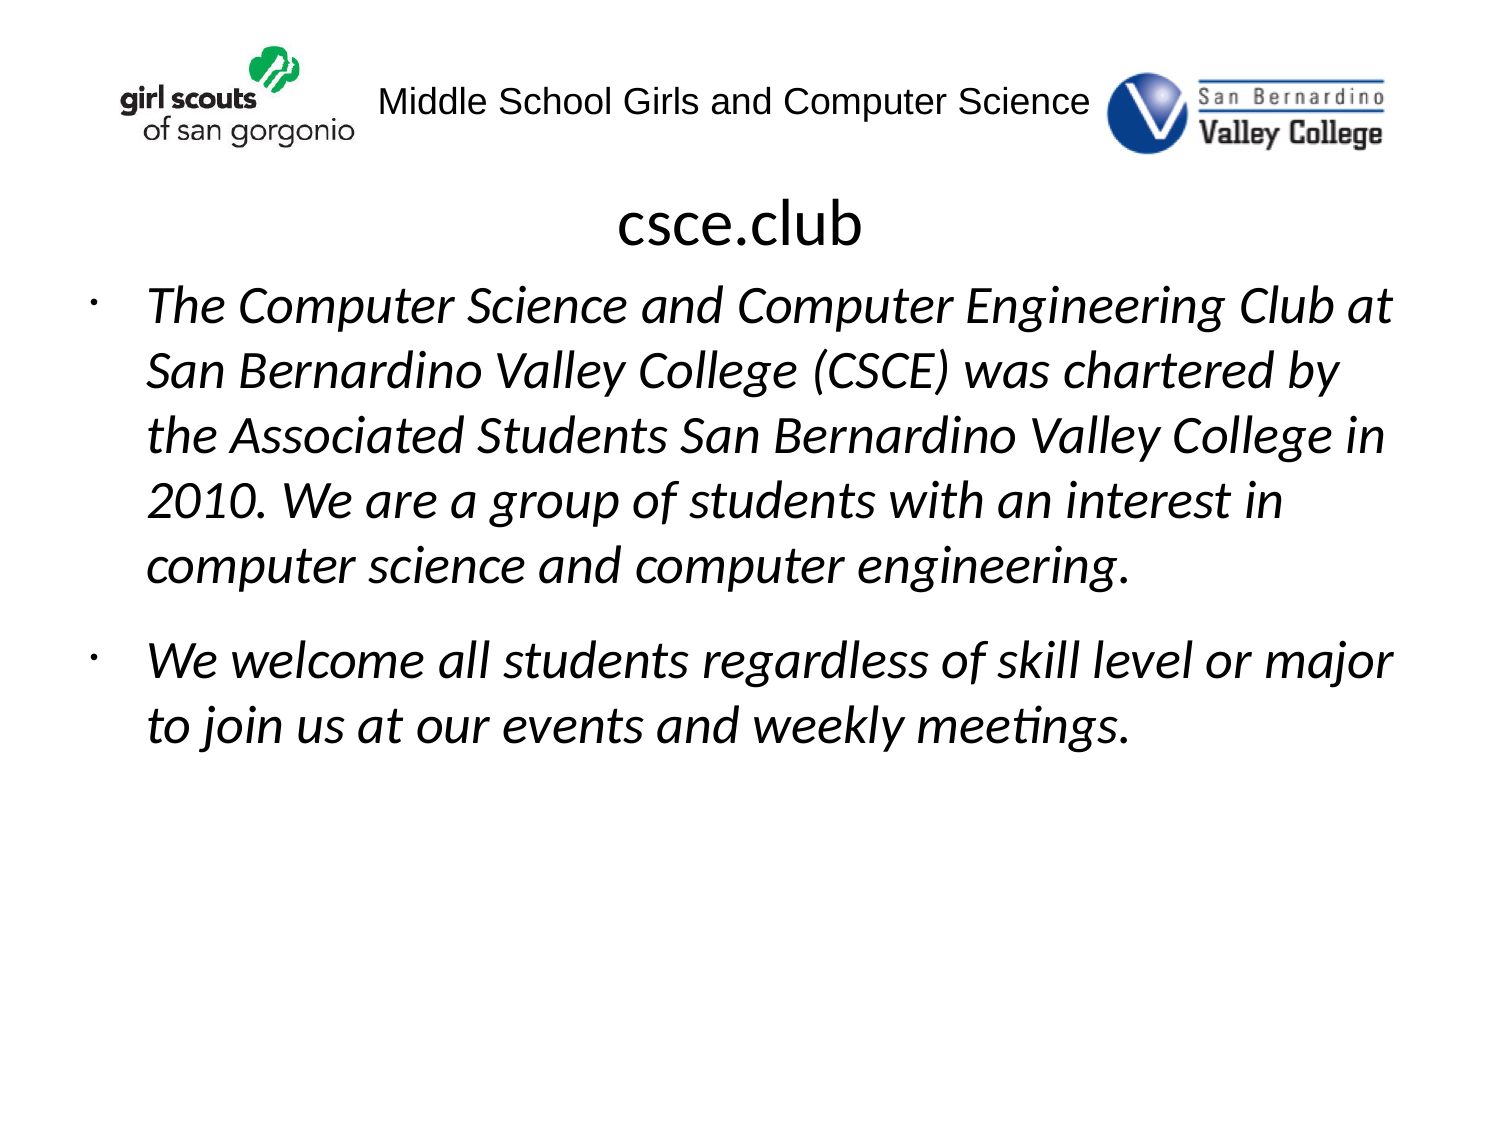

csce.club
# The Computer Science and Computer Engineering Club at San Bernardino Valley College (CSCE) was chartered by the Associated Students San Bernardino Valley College in 2010. We are a group of students with an interest in computer science and computer engineering.
We welcome all students regardless of skill level or major to join us at our events and weekly meetings.